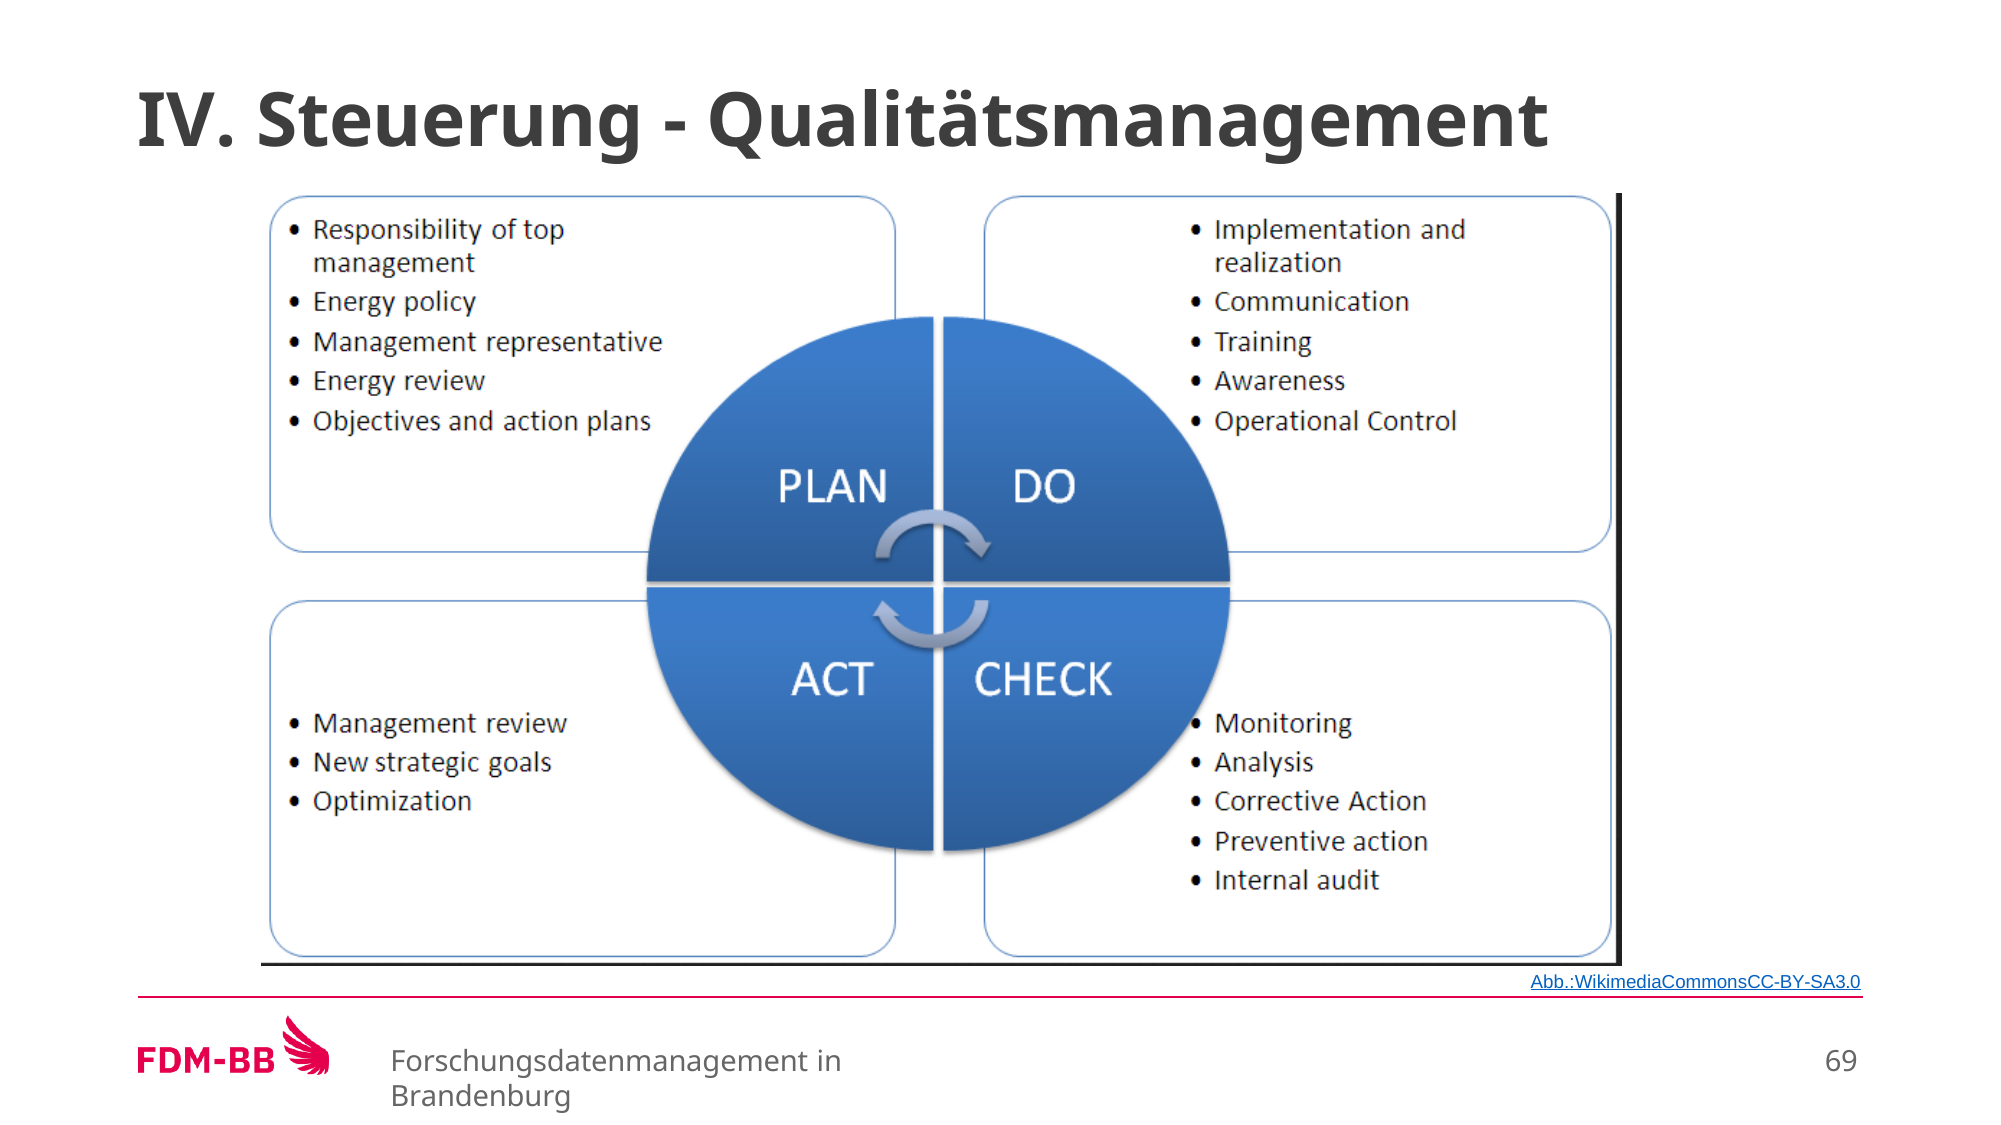

# IV. Steuerung - Qualitätsmanagement
Abb.:WikimediaCommonsCC-BY-SA3.0
Forschungsdatenmanagement in Brandenburg
69